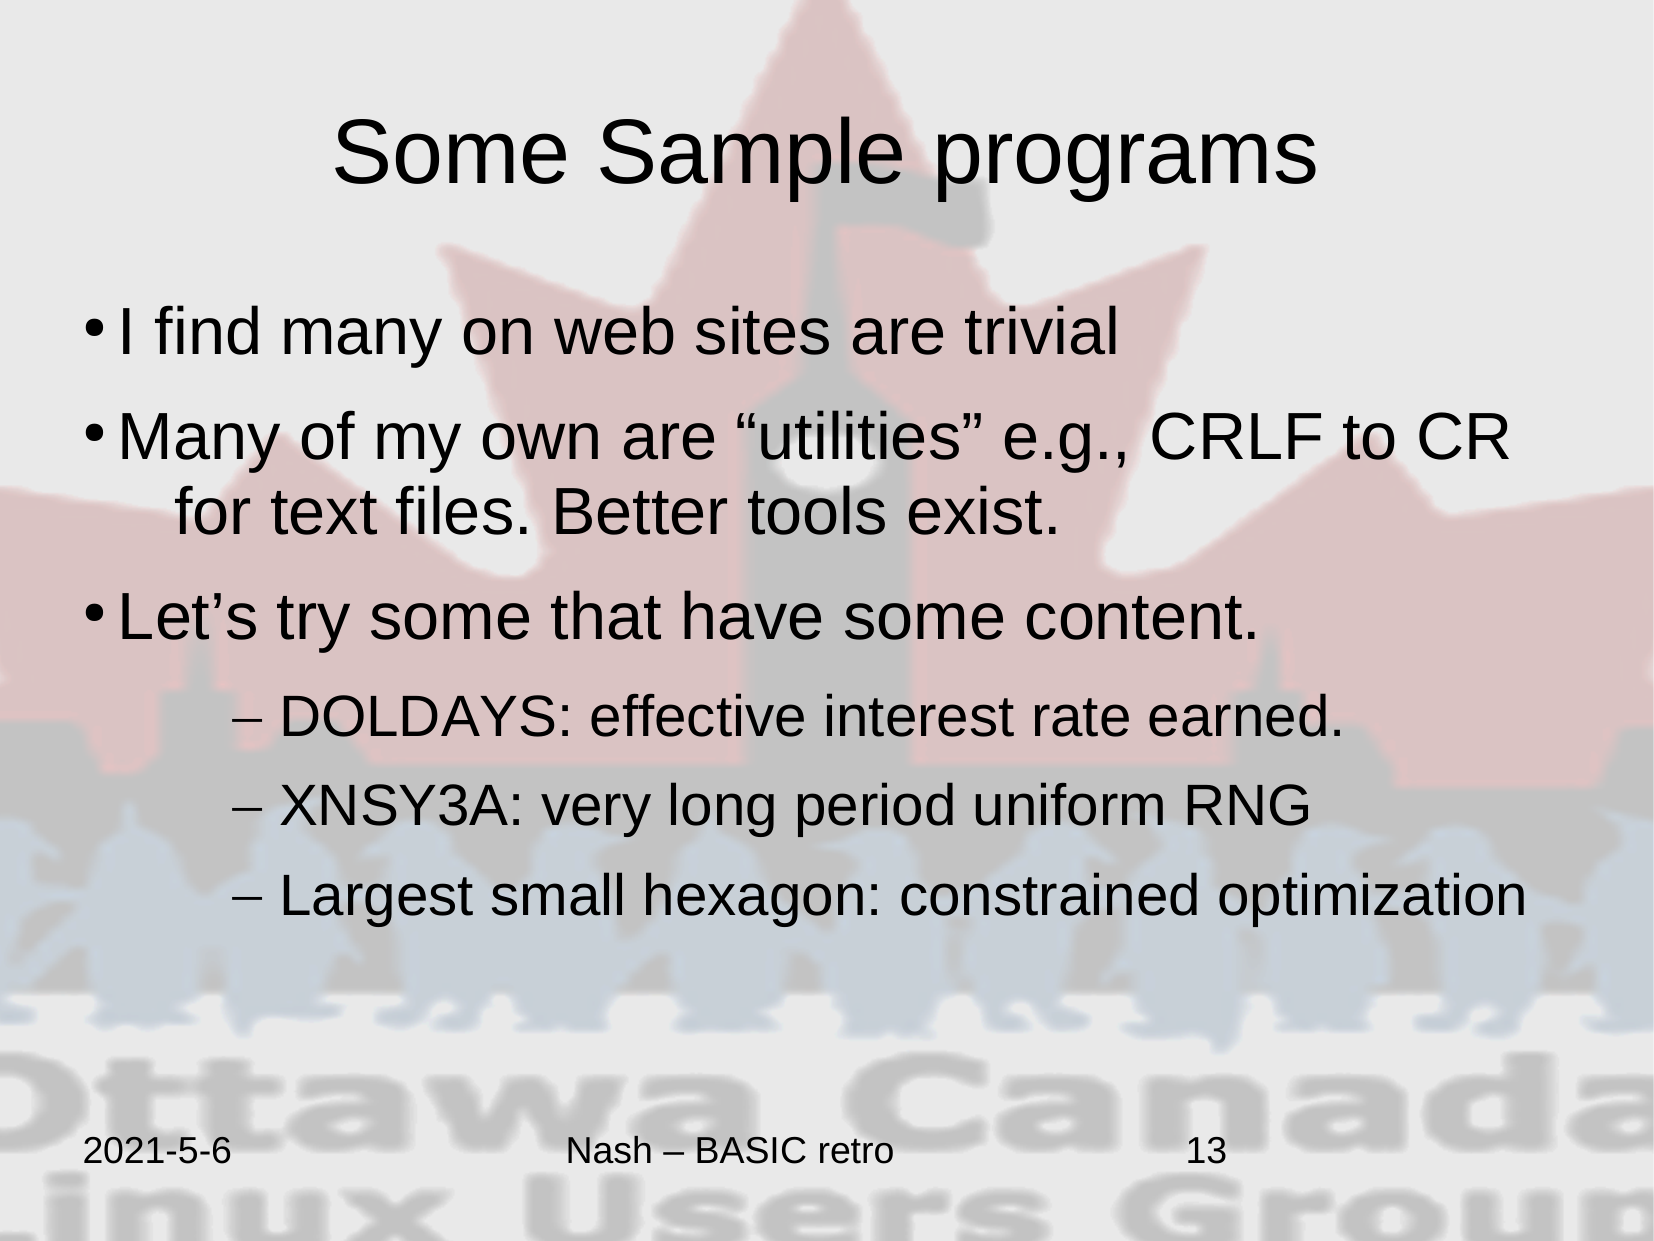

# Some Sample programs
I find many on web sites are trivial
Many of my own are “utilities” e.g., CRLF to CR for text files. Better tools exist.
Let’s try some that have some content.
DOLDAYS: effective interest rate earned.
XNSY3A: very long period uniform RNG
Largest small hexagon: constrained optimization
13